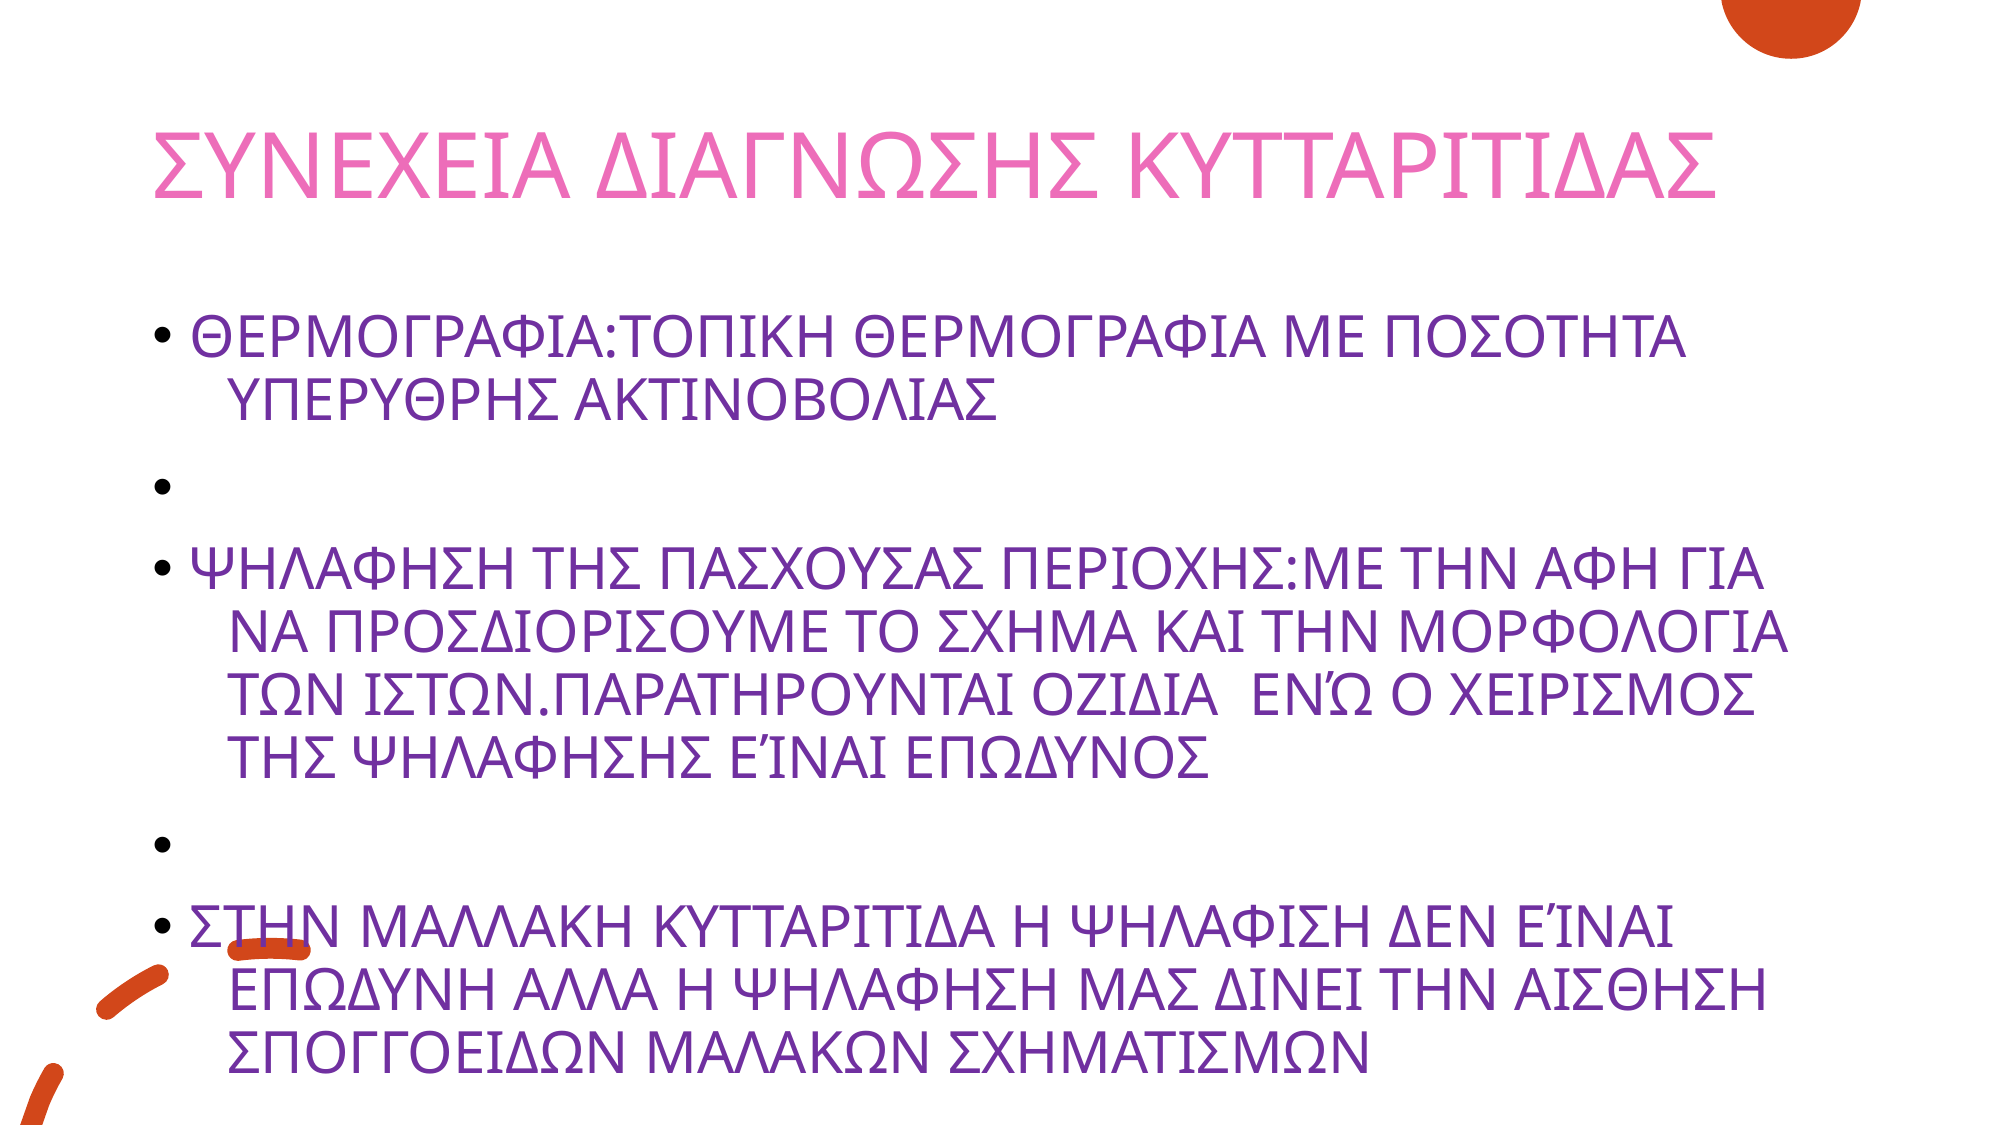

# ΣΥΝΕΧΕΙΑ ΔΙΑΓΝΩΣΗΣ ΚΥΤΤΑΡΙΤΙΔΑΣ
ΘΕΡΜΟΓΡΑΦΙΑ:ΤΟΠΙΚΗ ΘΕΡΜΟΓΡΑΦΙΑ ΜΕ ΠΟΣΟΤΗΤΑ ΥΠΕΡΥΘΡΗΣ ΑΚΤΙΝΟΒΟΛΙΑΣ
ΨΗΛΑΦΗΣΗ ΤΗΣ ΠΑΣΧΟΥΣΑΣ ΠΕΡΙΟΧΗΣ:ΜΕ ΤΗΝ ΑΦΗ ΓΙΑ ΝΑ ΠΡΟΣΔΙΟΡΙΣΟΥΜΕ ΤΟ ΣΧΗΜΑ ΚΑΙ ΤΗΝ ΜΟΡΦΟΛΟΓΙΑ ΤΩΝ ΙΣΤΩΝ.ΠΑΡΑΤΗΡΟΥΝΤΑΙ ΟΖΙΔΙΑ ΕΝΏ Ο ΧΕΙΡΙΣΜΟΣ ΤΗΣ ΨΗΛΑΦΗΣΗΣ ΕΊΝΑΙ ΕΠΩΔΥΝΟΣ
ΣΤΗΝ ΜΑΛΛΑΚΗ ΚΥΤΤΑΡΙΤΙΔΑ Η ΨΗΛΑΦΙΣΗ ΔΕΝ ΕΊΝΑΙ ΕΠΩΔΥΝΗ ΑΛΛΑ Η ΨΗΛΑΦΗΣΗ ΜΑΣ ΔΙΝΕΙ ΤΗΝ ΑΙΣΘΗΣΗ ΣΠΟΓΓΟΕΙΔΩΝ ΜΑΛΑΚΩΝ ΣΧΗΜΑΤΙΣΜΩΝ